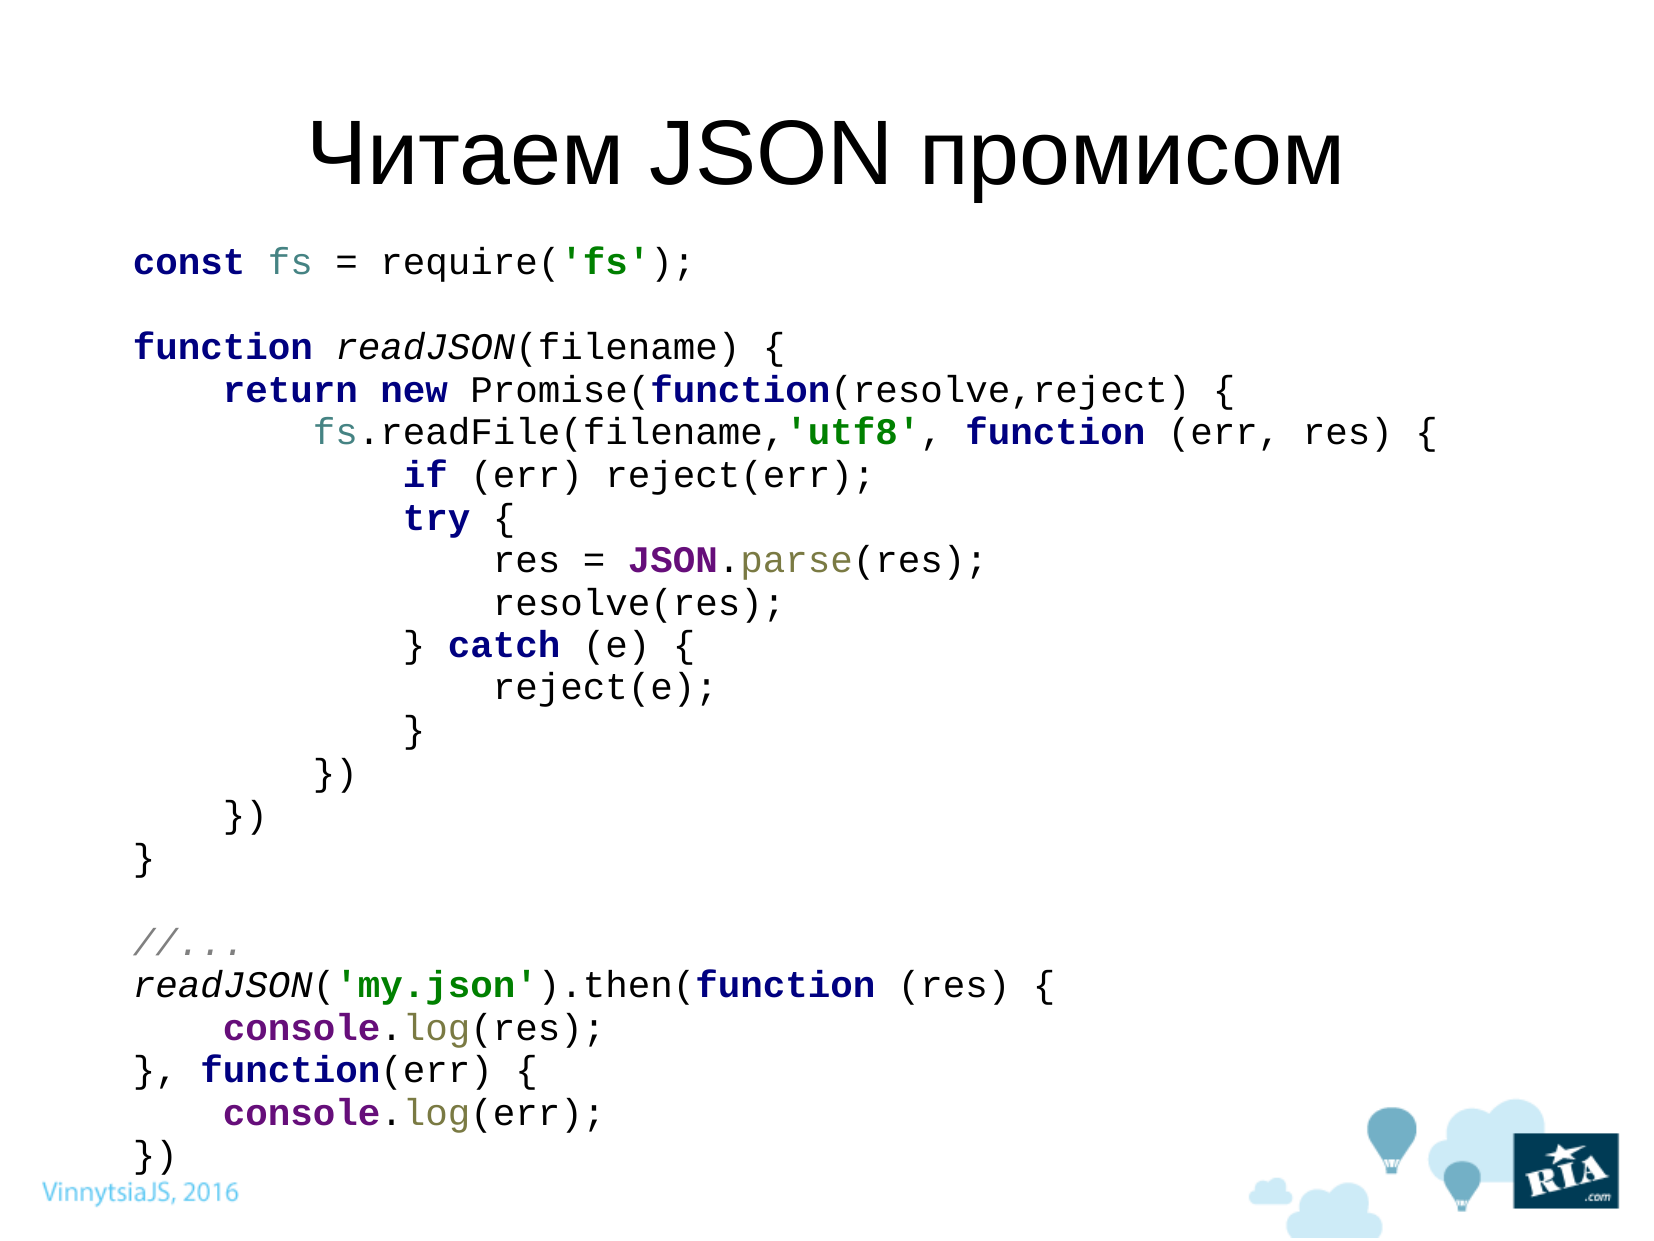

# Читаем JSON промисом
const fs = require('fs');
function readJSON(filename) {
 return new Promise(function(resolve,reject) {
 fs.readFile(filename,'utf8', function (err, res) {
 if (err) reject(err);
 try {
 res = JSON.parse(res);
 resolve(res);
 } catch (e) {
 reject(e);
 }
 })
 })
}
//...
readJSON('my.json').then(function (res) {
 console.log(res);
}, function(err) {
 console.log(err);
})